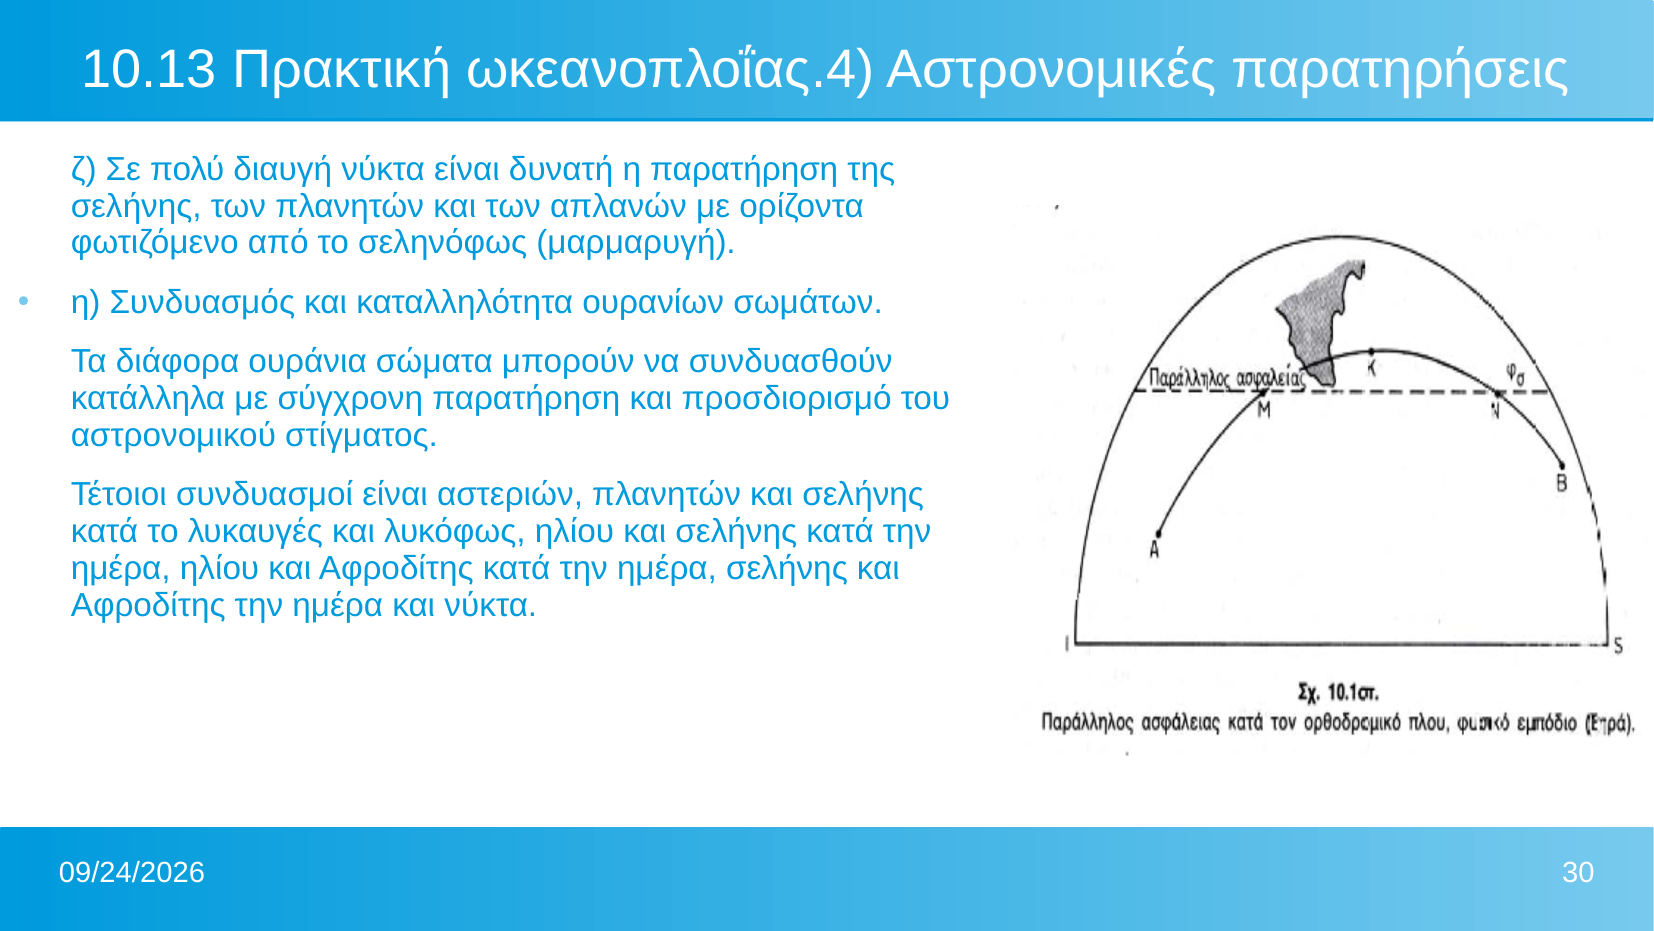

# 10.13 Πρακτική ωκεανοπλοΐας.4) Αστρονομικές παρατηρήσεις
ζ) Σε πολύ διαυγή νύκτα είναι δυνατή η παρατήρηση της σελήνης, των πλανητών και των απλανών με ορίζοντα φωτιζόμενο από το σεληνόφως (μαρμαρυγή).
η) Συνδυασμός και καταλληλότητα ουρανίων σωμάτων.
Τα διάφορα ουράνια σώματα μπορούν να συνδυασθούν κατάλληλα με σύγχρονη παρατήρηση και προσδιορισμό του αστρονομικού στίγματος.
Τέτοιοι συνδυασμοί είναι αστεριών, πλανητών και σελήνης κατά το λυκαυγές και λυκόφως, ηλίου και σελήνης κατά την ημέρα, ηλίου και Αφροδίτης κατά την ημέρα, σελήνης και Αφροδίτης την ημέρα και νύκτα.
30